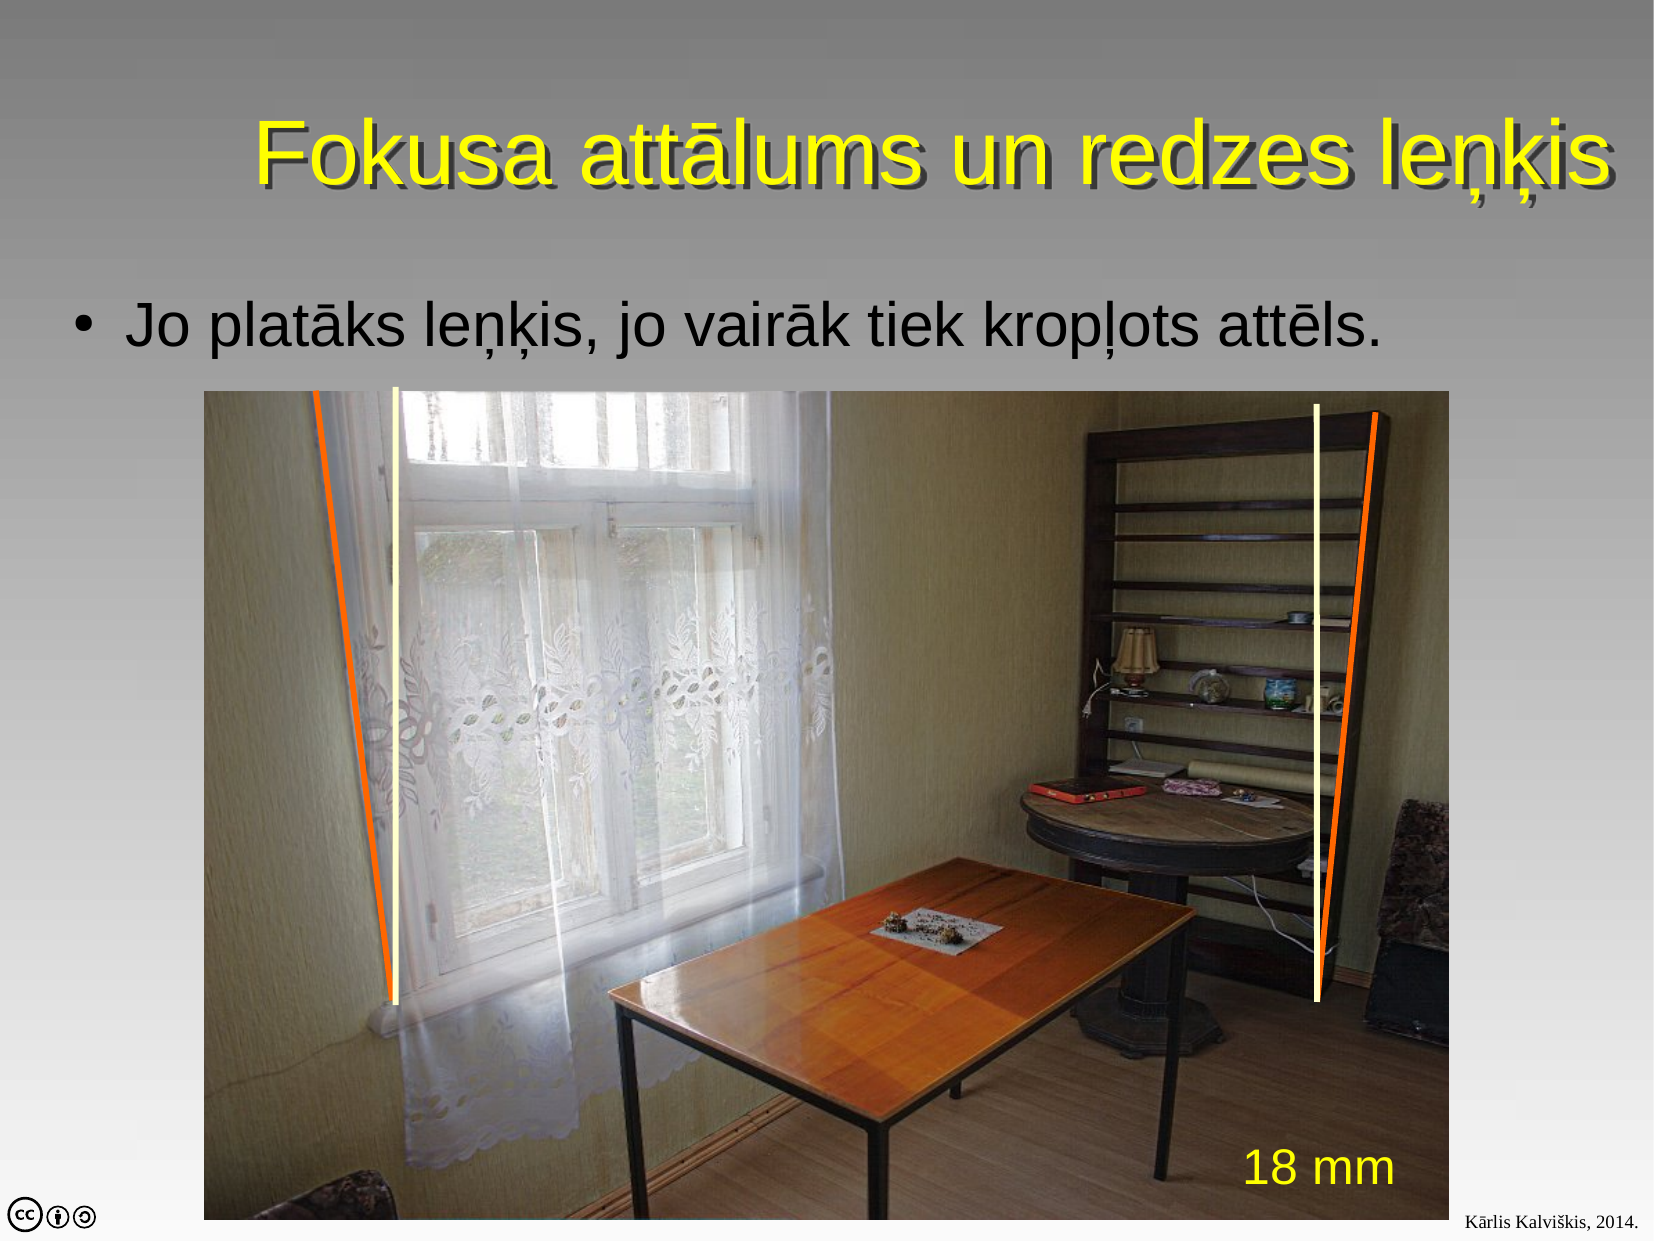

# Fokusa attālums un redzes leņķis
Jo platāks leņķis, jo vairāk tiek kropļots attēls.
18 mm